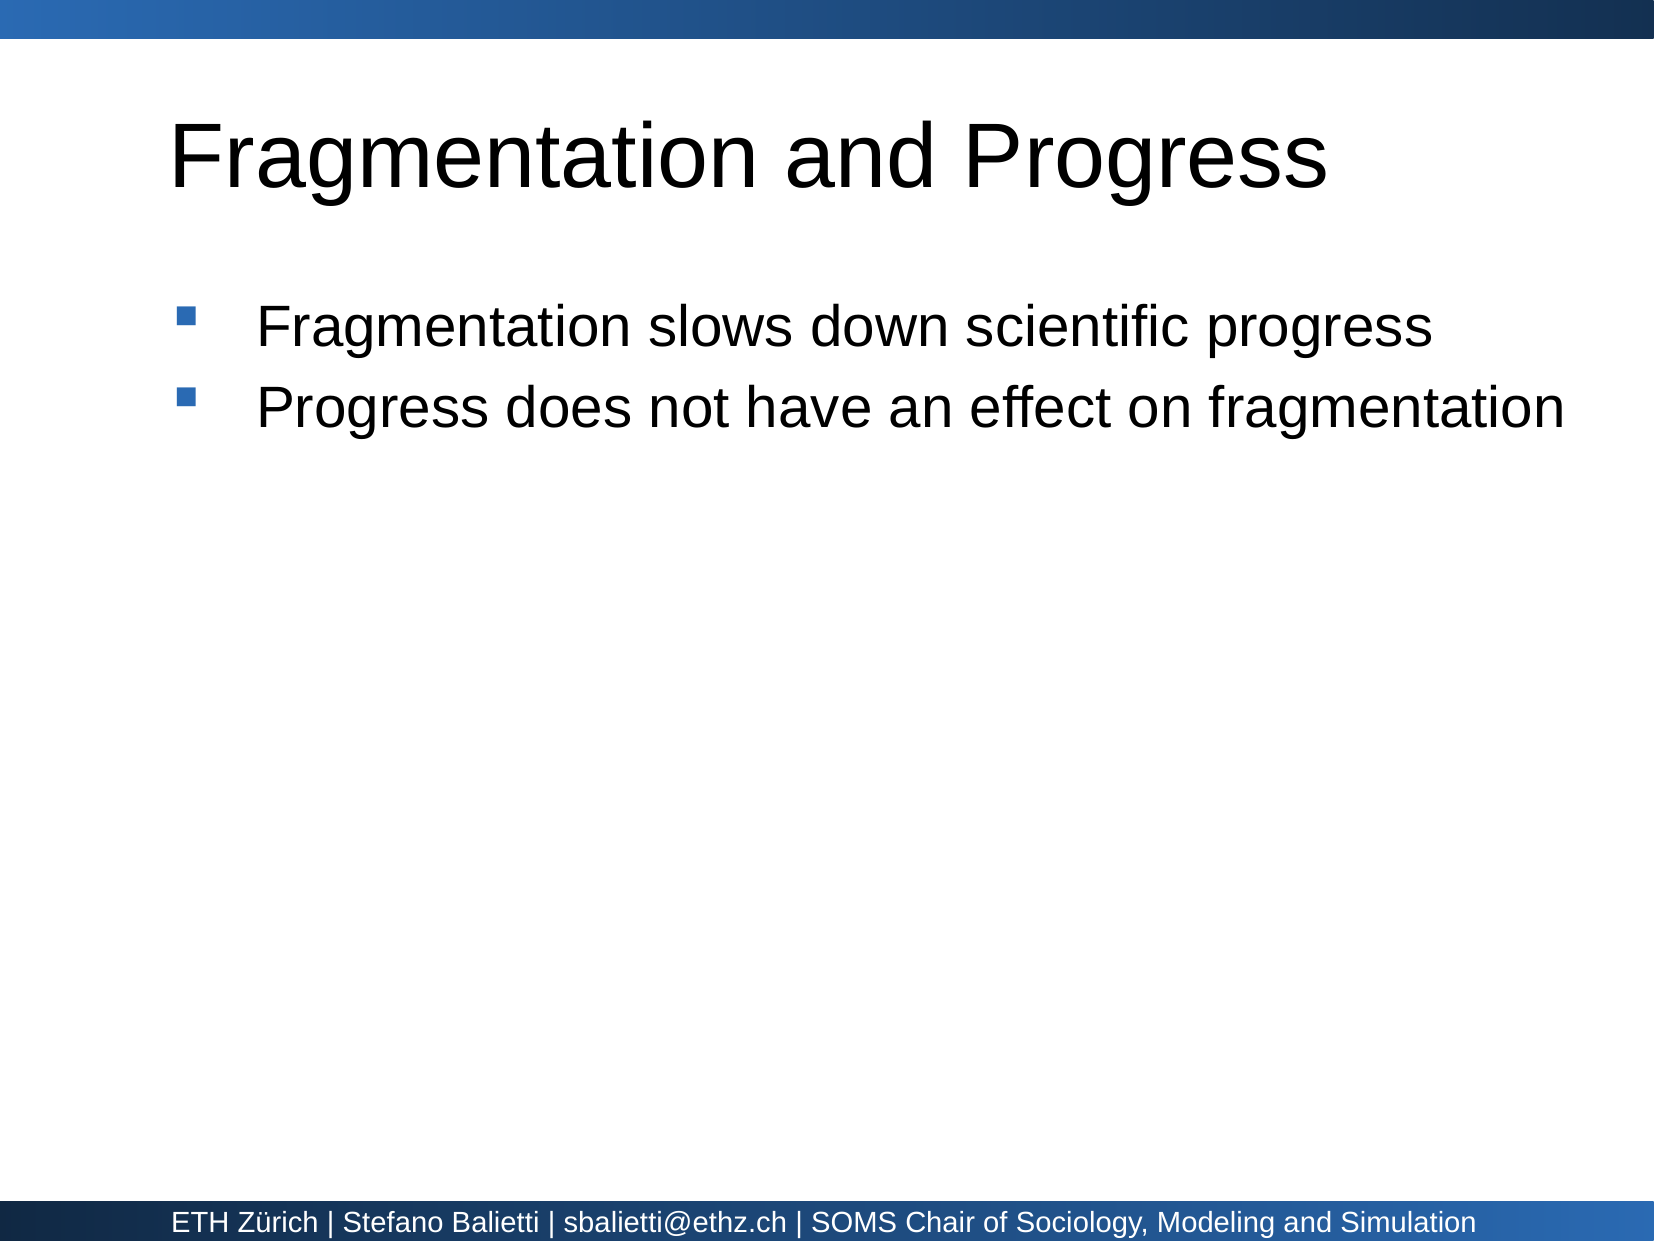

# Fragmentation and Progress
Fragmentation slows down scientific progress
Progress does not have an effect on fragmentation
 ETH Zürich | Stefano Balietti | sbalietti@ethz.ch | SOMS Chair of Sociology, Modeling and Simulation